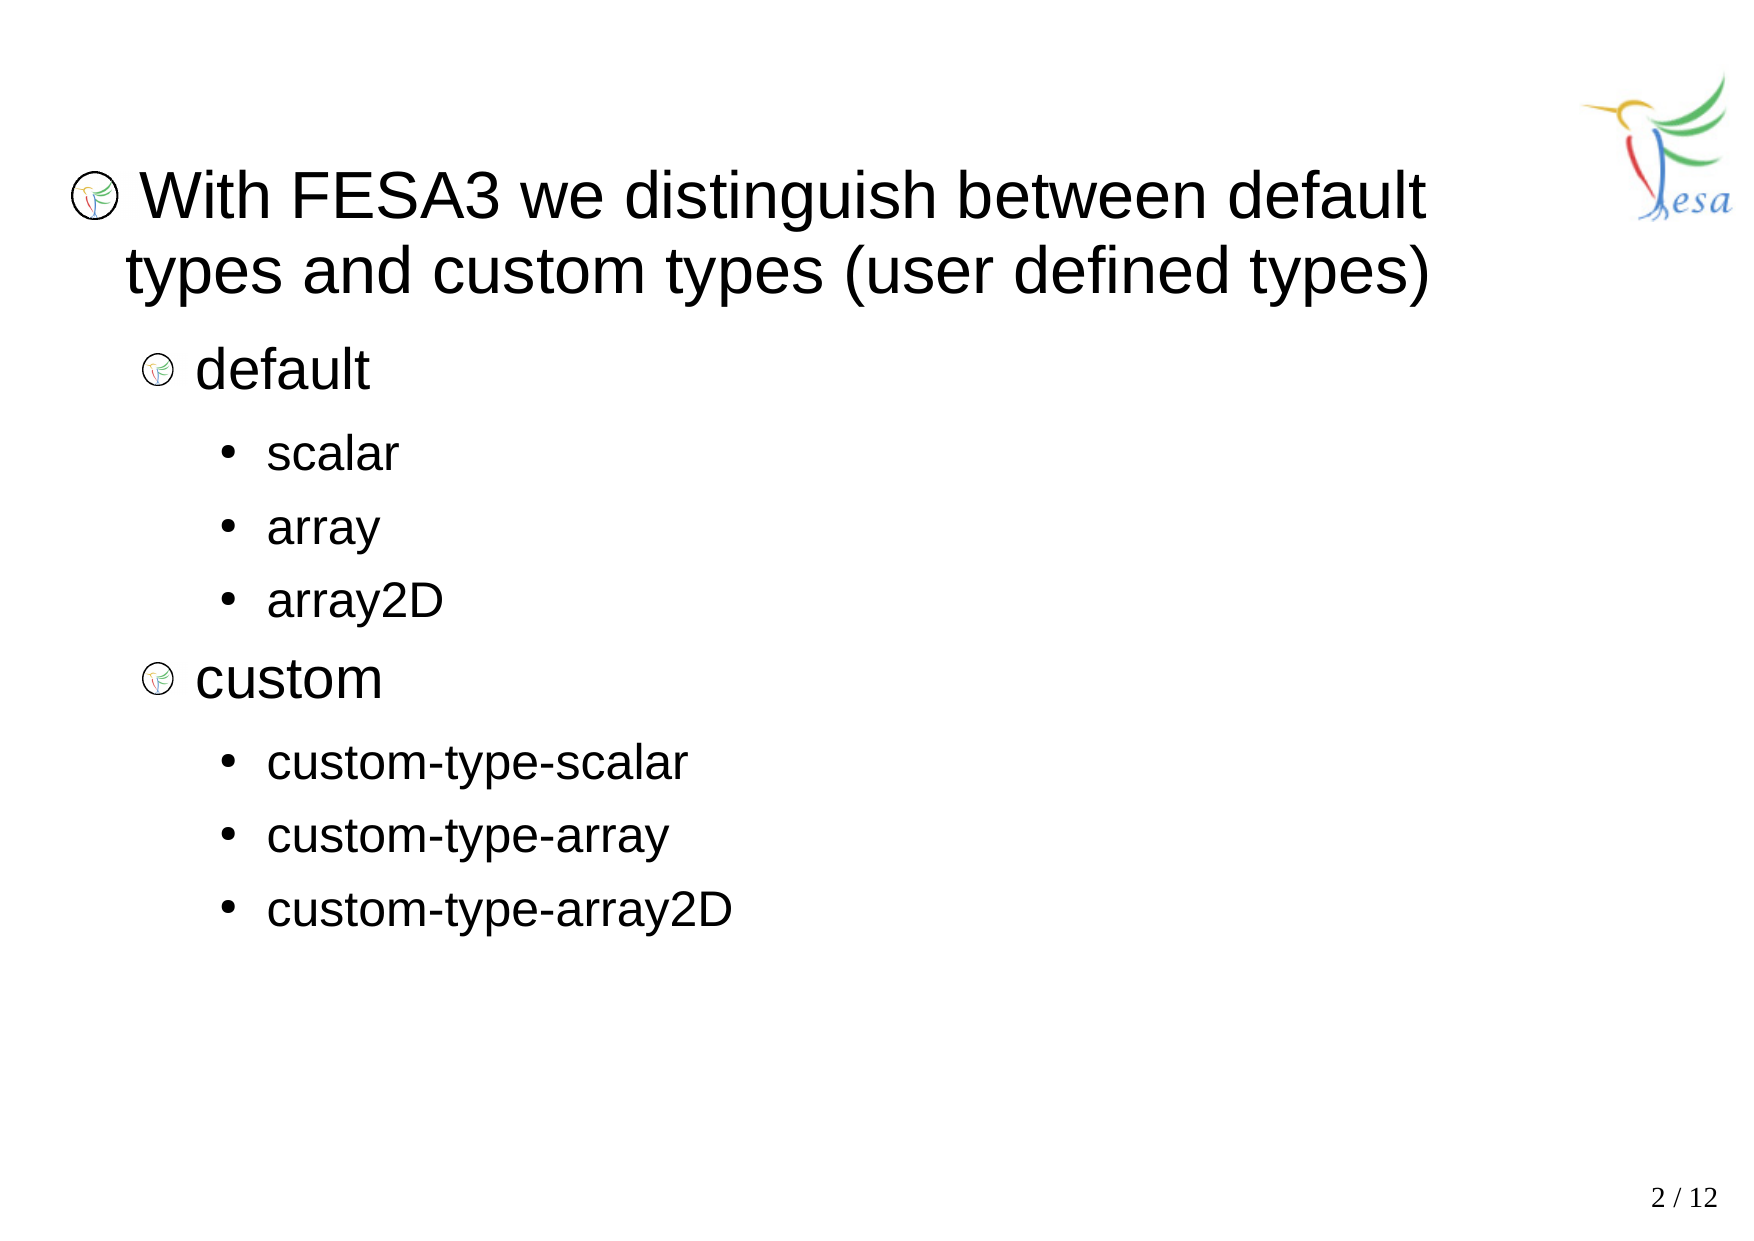

# With FESA3 we distinguish between default types and custom types (user defined types)
default
scalar
array
array2D
custom
custom-type-scalar
custom-type-array
custom-type-array2D
2